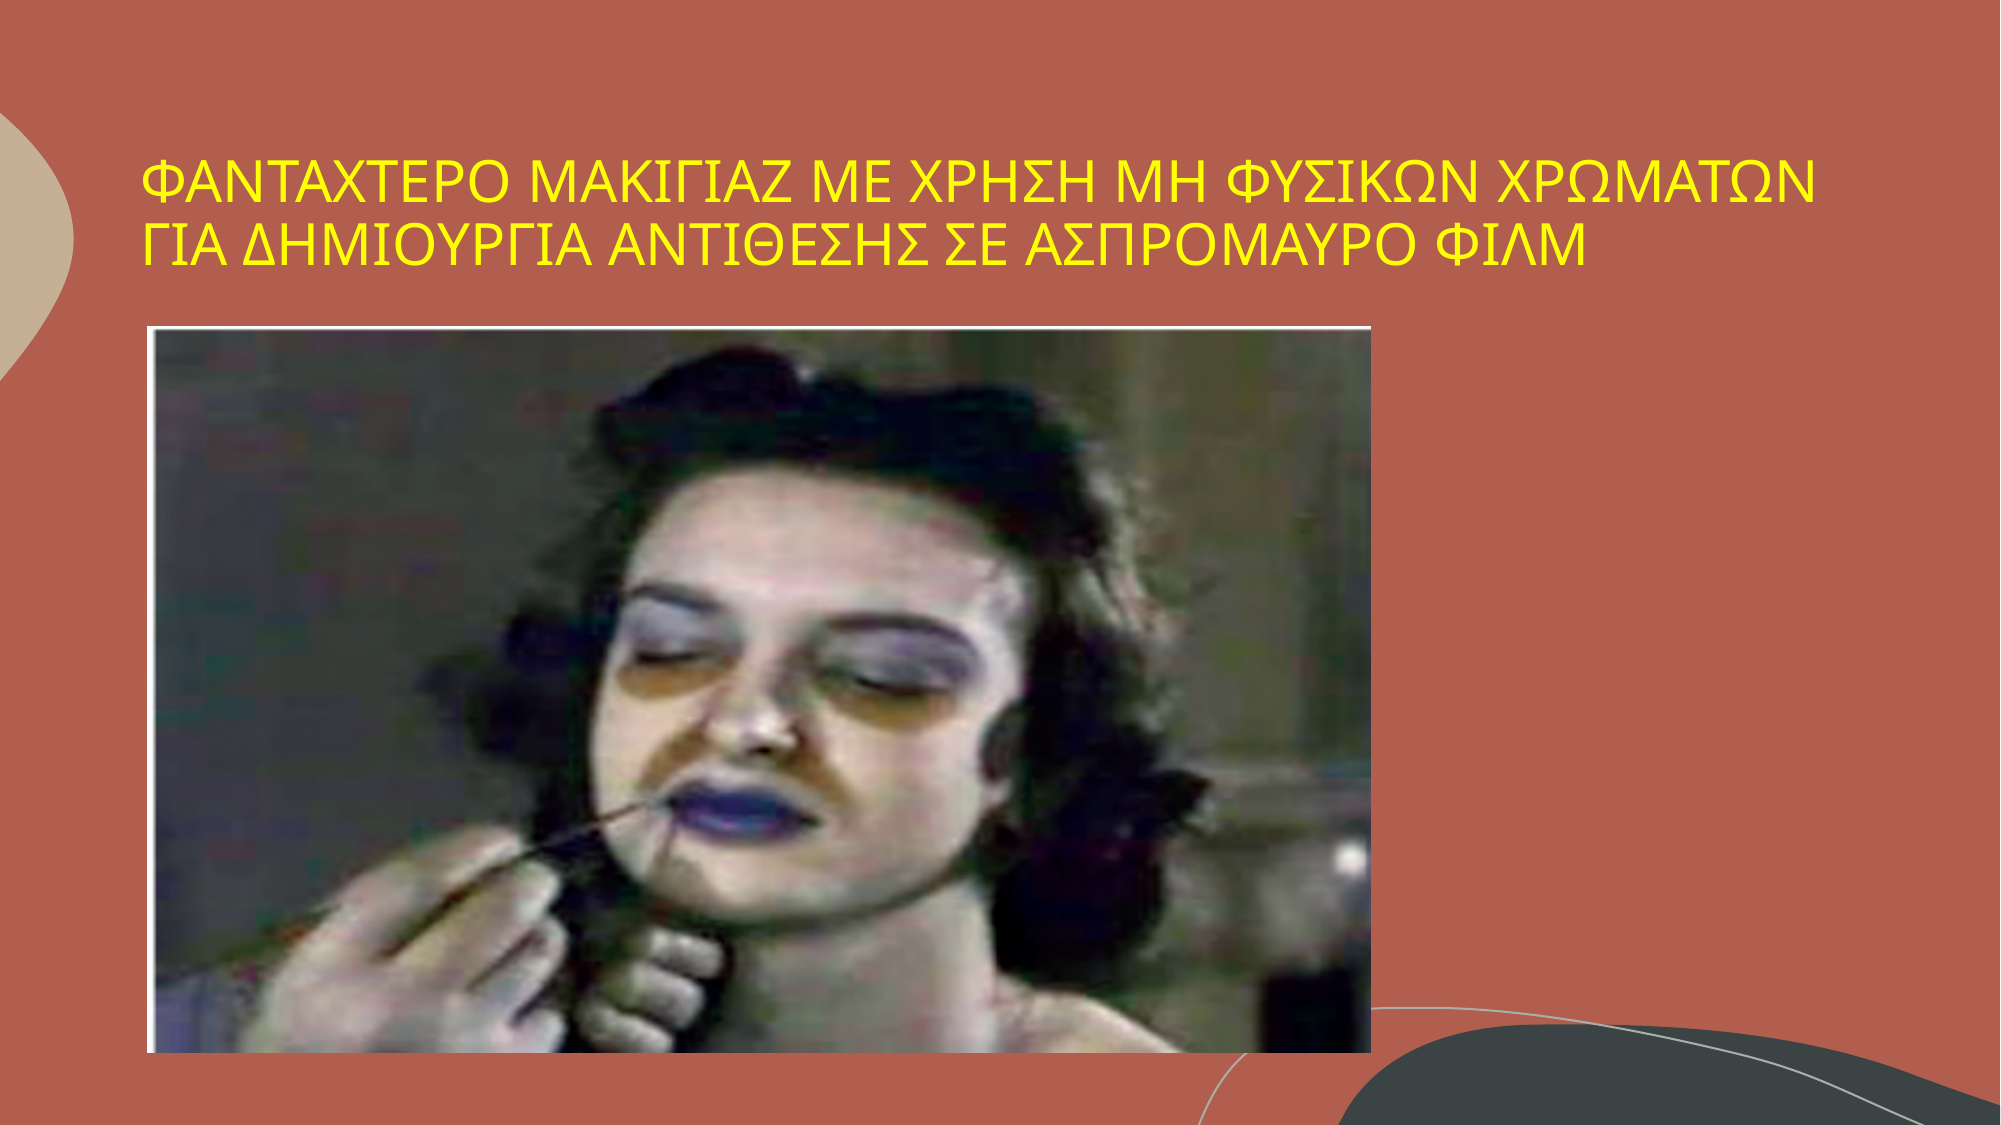

# ΦΑΝΤΑΧΤΕΡΟ ΜΑΚΙΓΙΑΖ ΜΕ ΧΡΗΣΗ ΜΗ ΦΥΣΙΚΩΝ ΧΡΩΜΑΤΩΝ ΓΙΑ ΔΗΜΙΟΥΡΓΙΑ ΑΝΤΙΘΕΣΗΣ ΣΕ ΑΣΠΡΟΜΑΥΡΟ ΦΙΛΜ